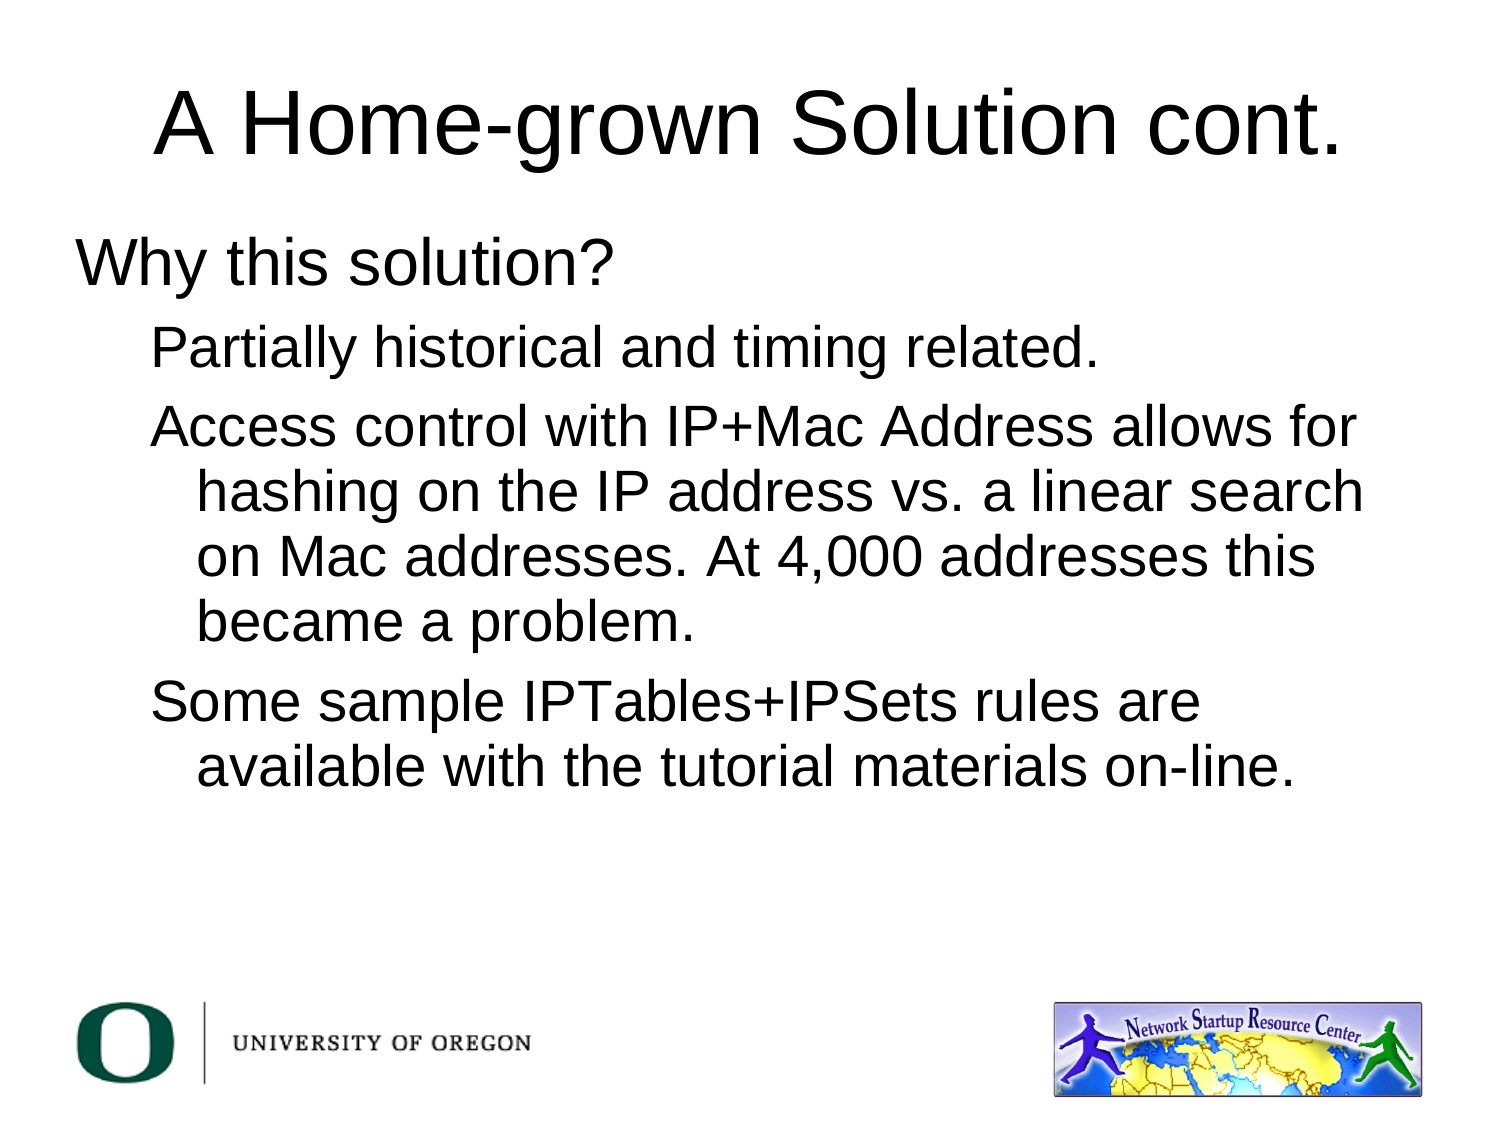

# A Home-grown Solution cont.
Why this solution?
Partially historical and timing related.
Access control with IP+Mac Address allows for hashing on the IP address vs. a linear search on Mac addresses. At 4,000 addresses this became a problem.
Some sample IPTables+IPSets rules are available with the tutorial materials on-line.